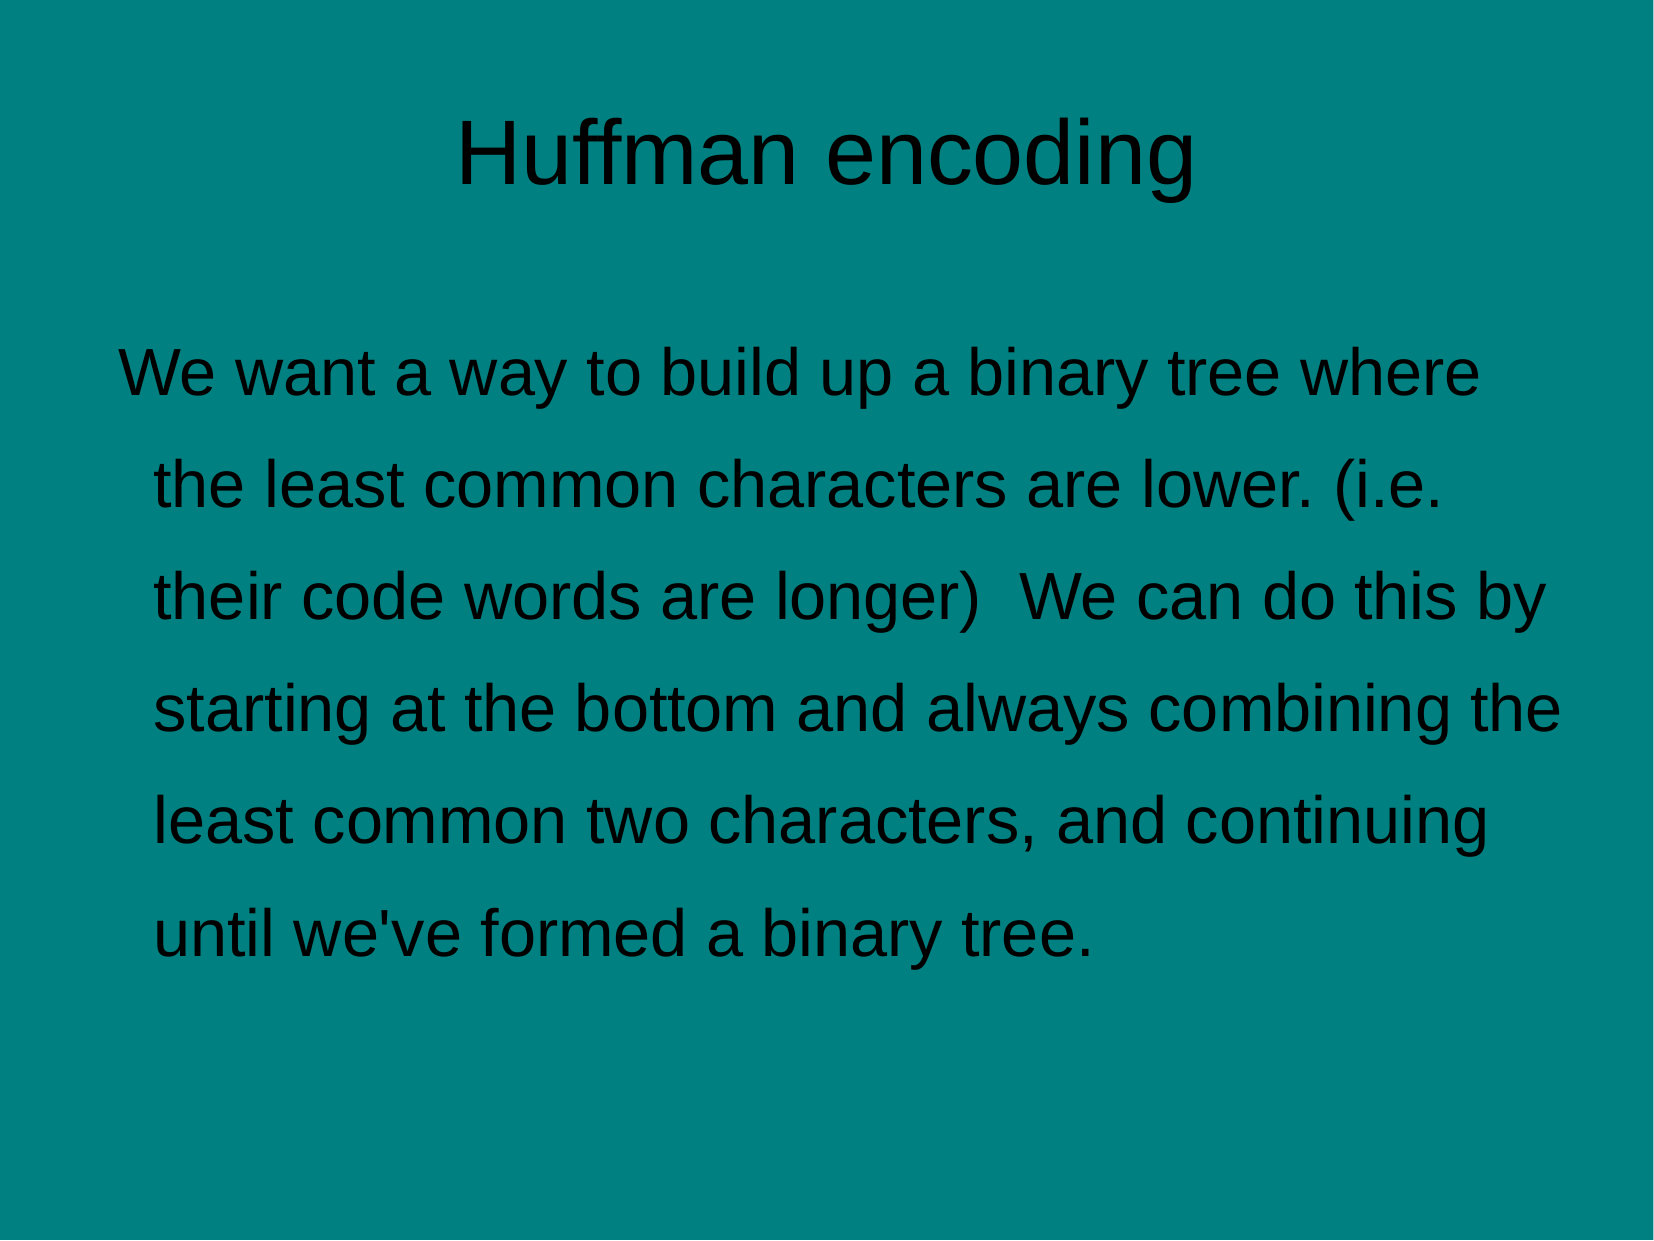

# Huffman encoding
We want a way to build up a binary tree where the least common characters are lower. (i.e. their code words are longer) We can do this by starting at the bottom and always combining the least common two characters, and continuing until we've formed a binary tree.